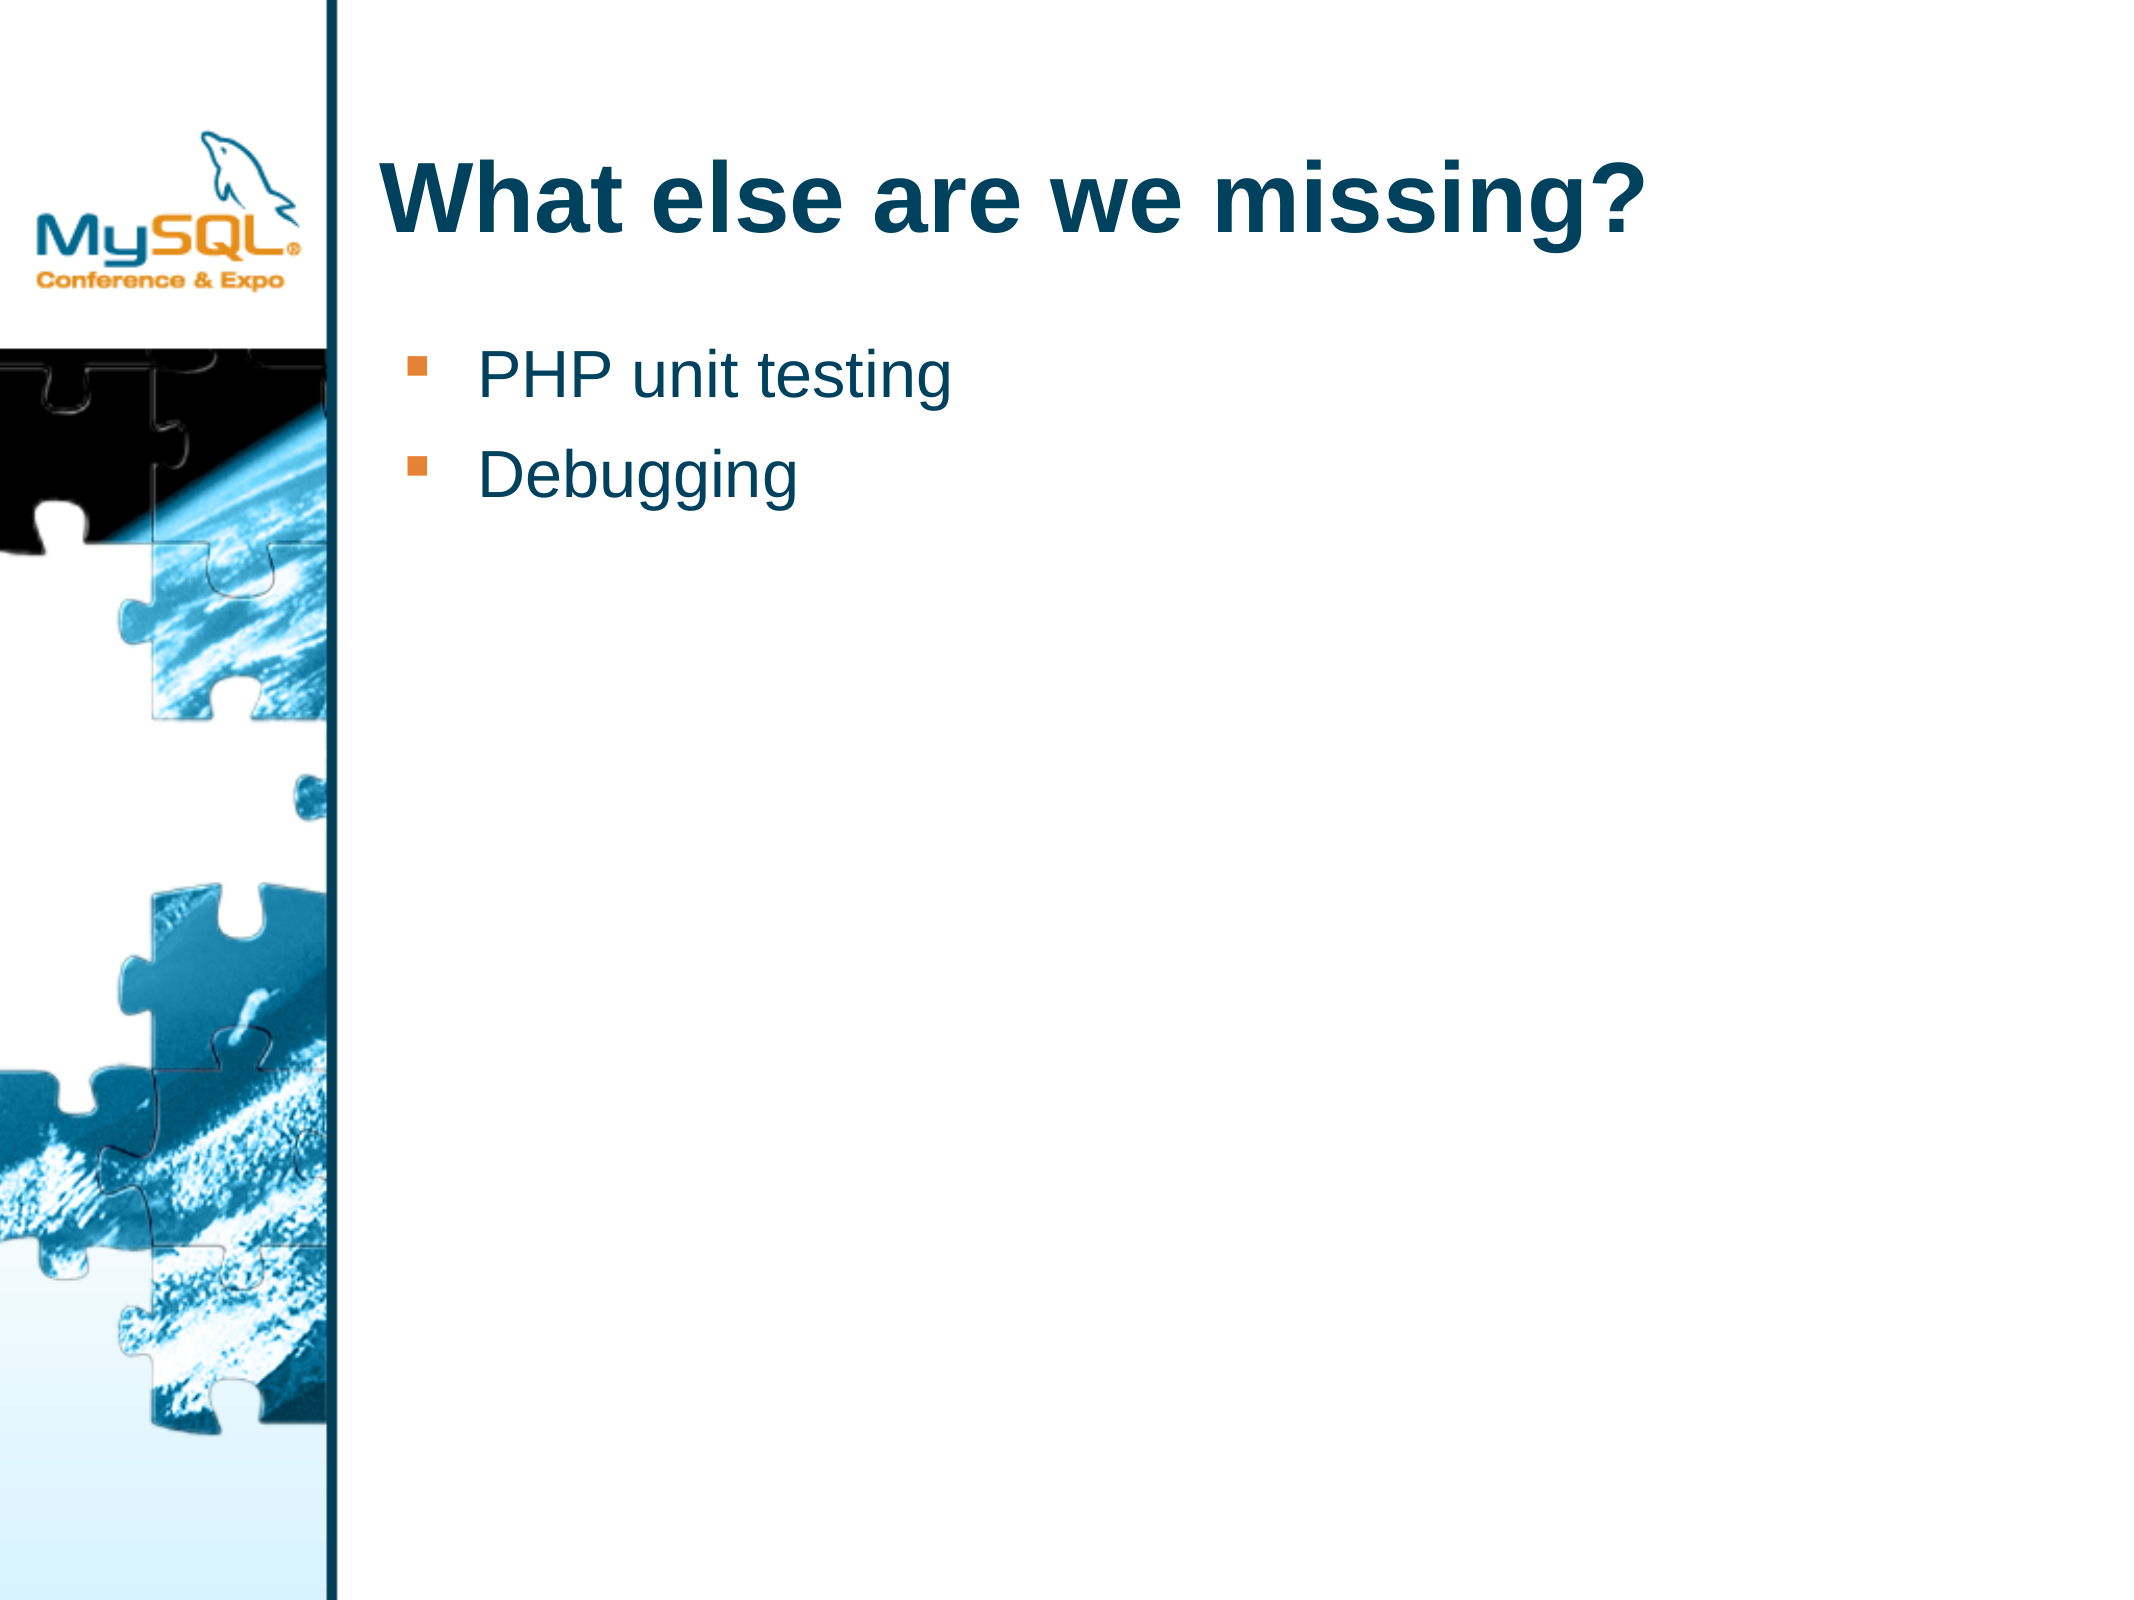

# What else are we missing?
PHP unit testing
Debugging